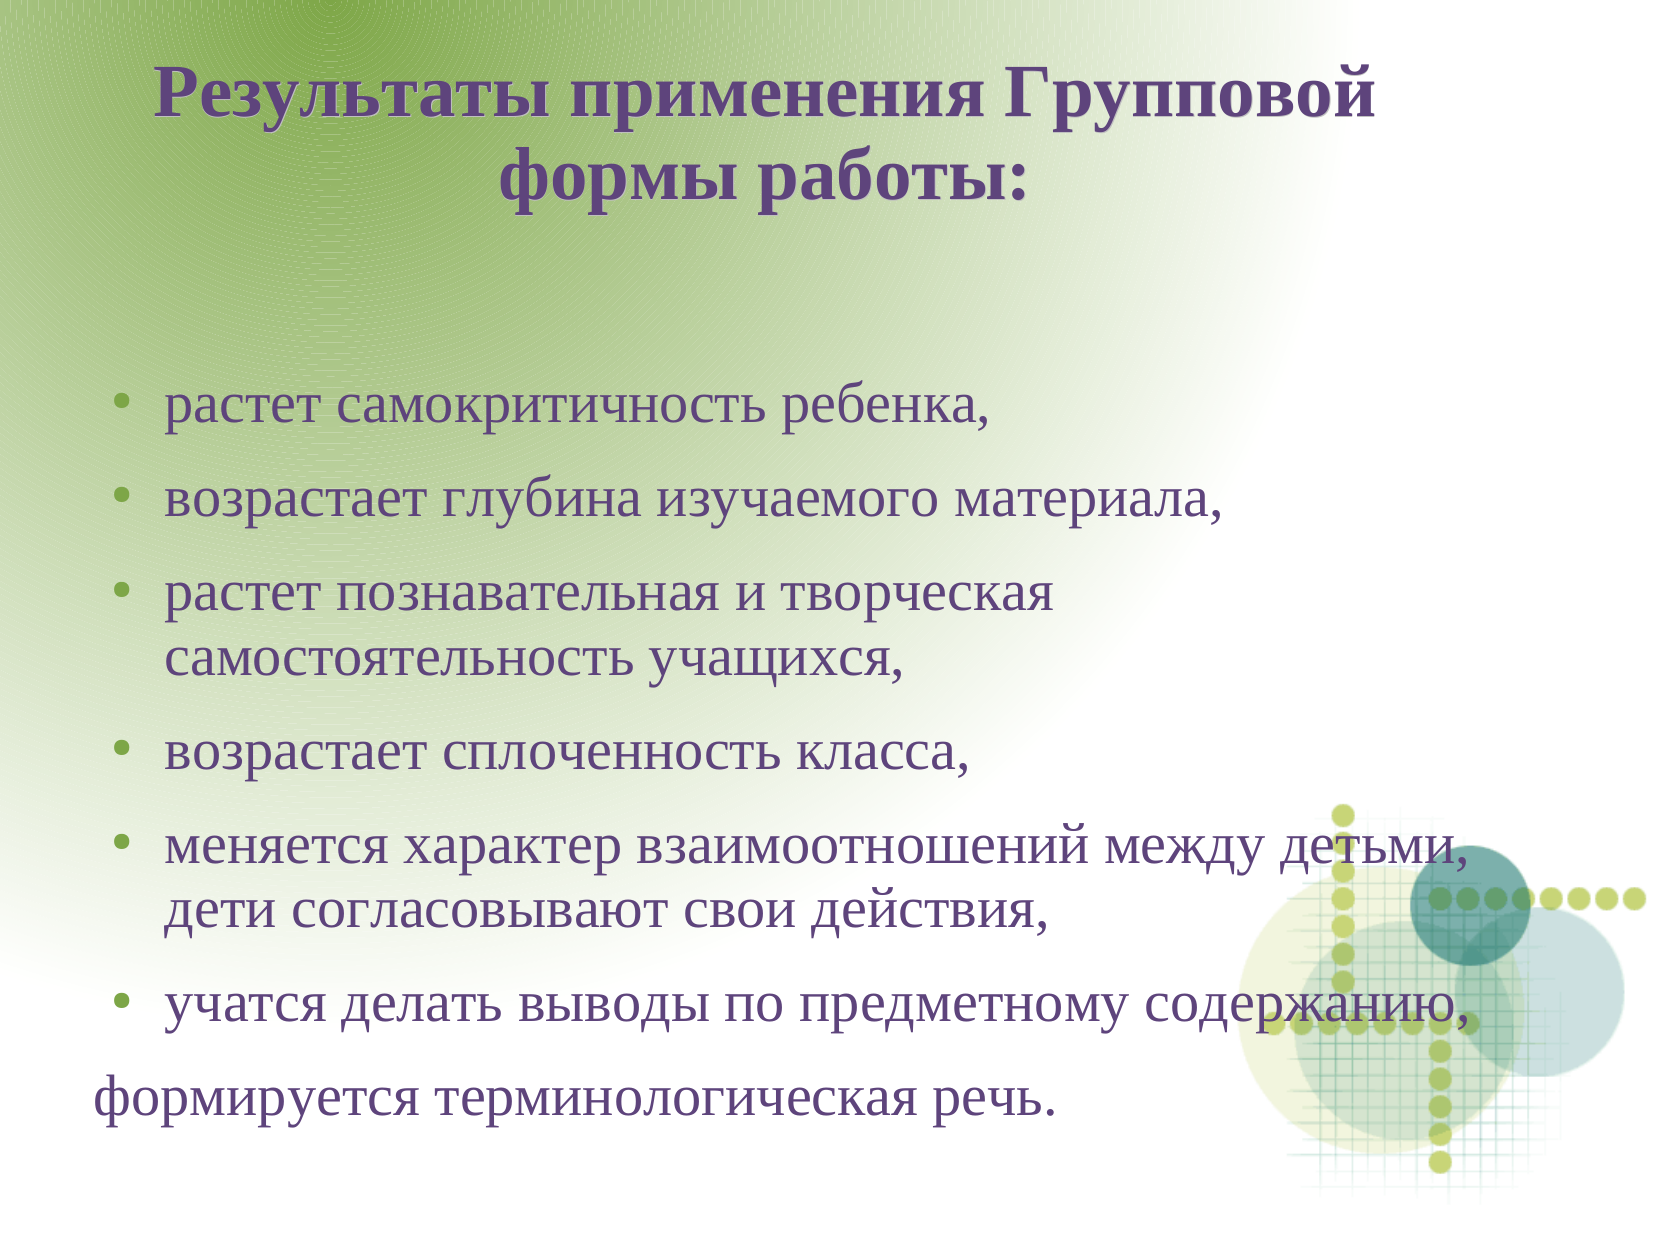

# Результаты применения Групповой формы работы:
растет самокритичность ребенка,
возрастает глубина изучаемого материала,
растет познавательная и творческая самостоятельность учащихся,
возрастает сплоченность класса,
меняется характер взаимоотношений между детьми, дети согласовывают свои действия,
учатся делать выводы по предметному содержанию,
формируется терминологическая речь.